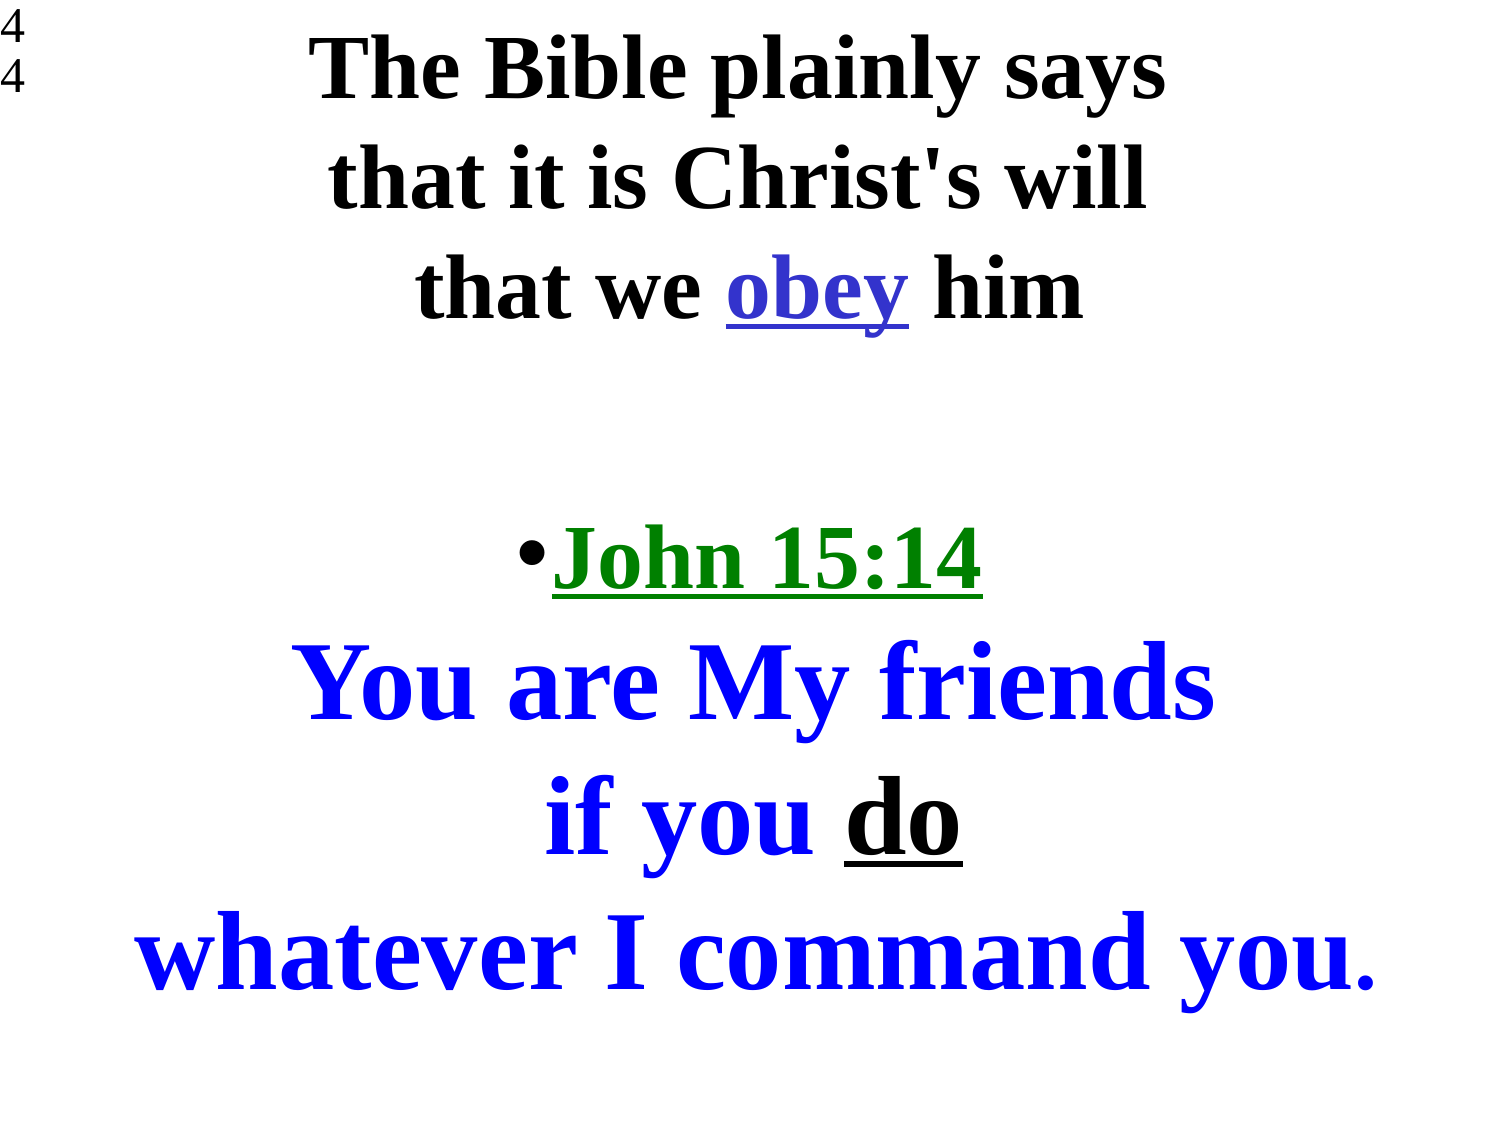

The Bible plainly says
that it is Christ's will
that we obey him
John 15:14
You are My friends
if you do
whatever I command you.